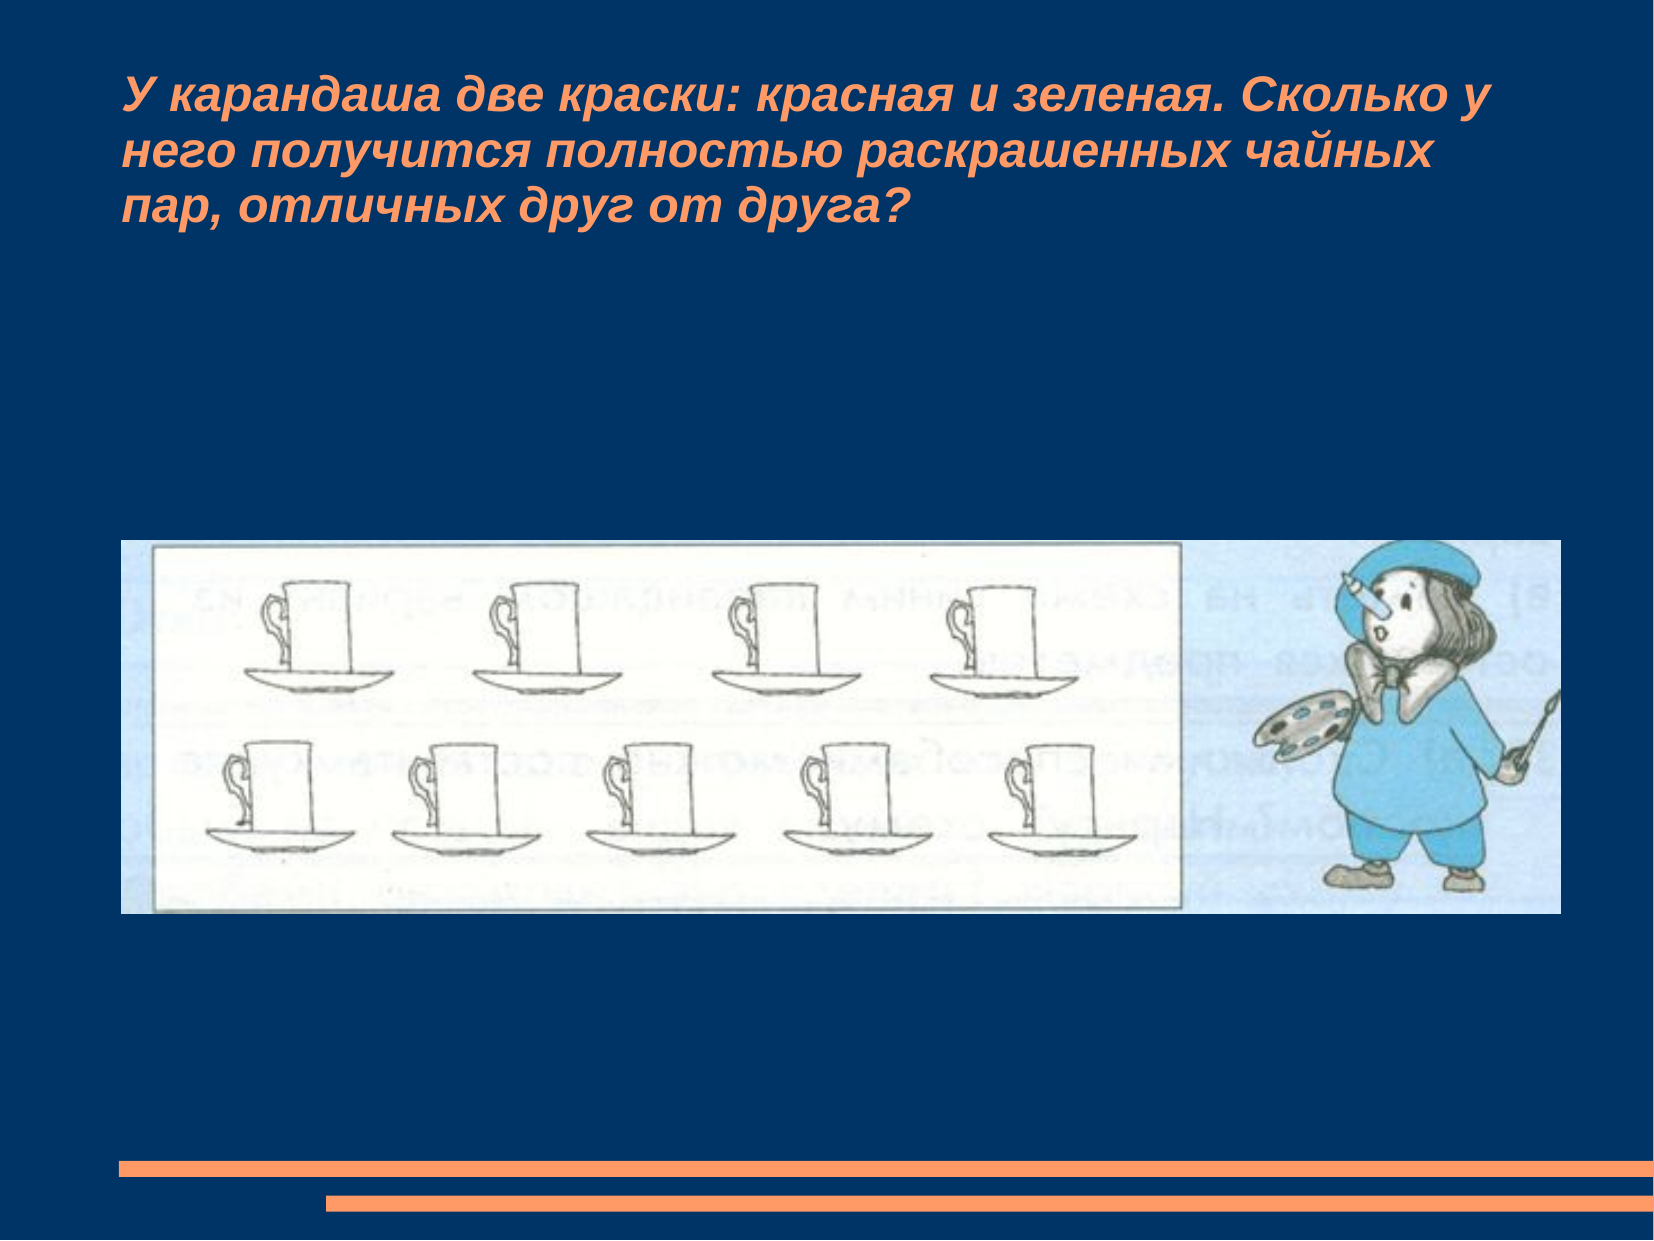

# У карандаша две краски: красная и зеленая. Сколько у него получится полностью раскрашенных ча	йных пар, отличных друг от друга?